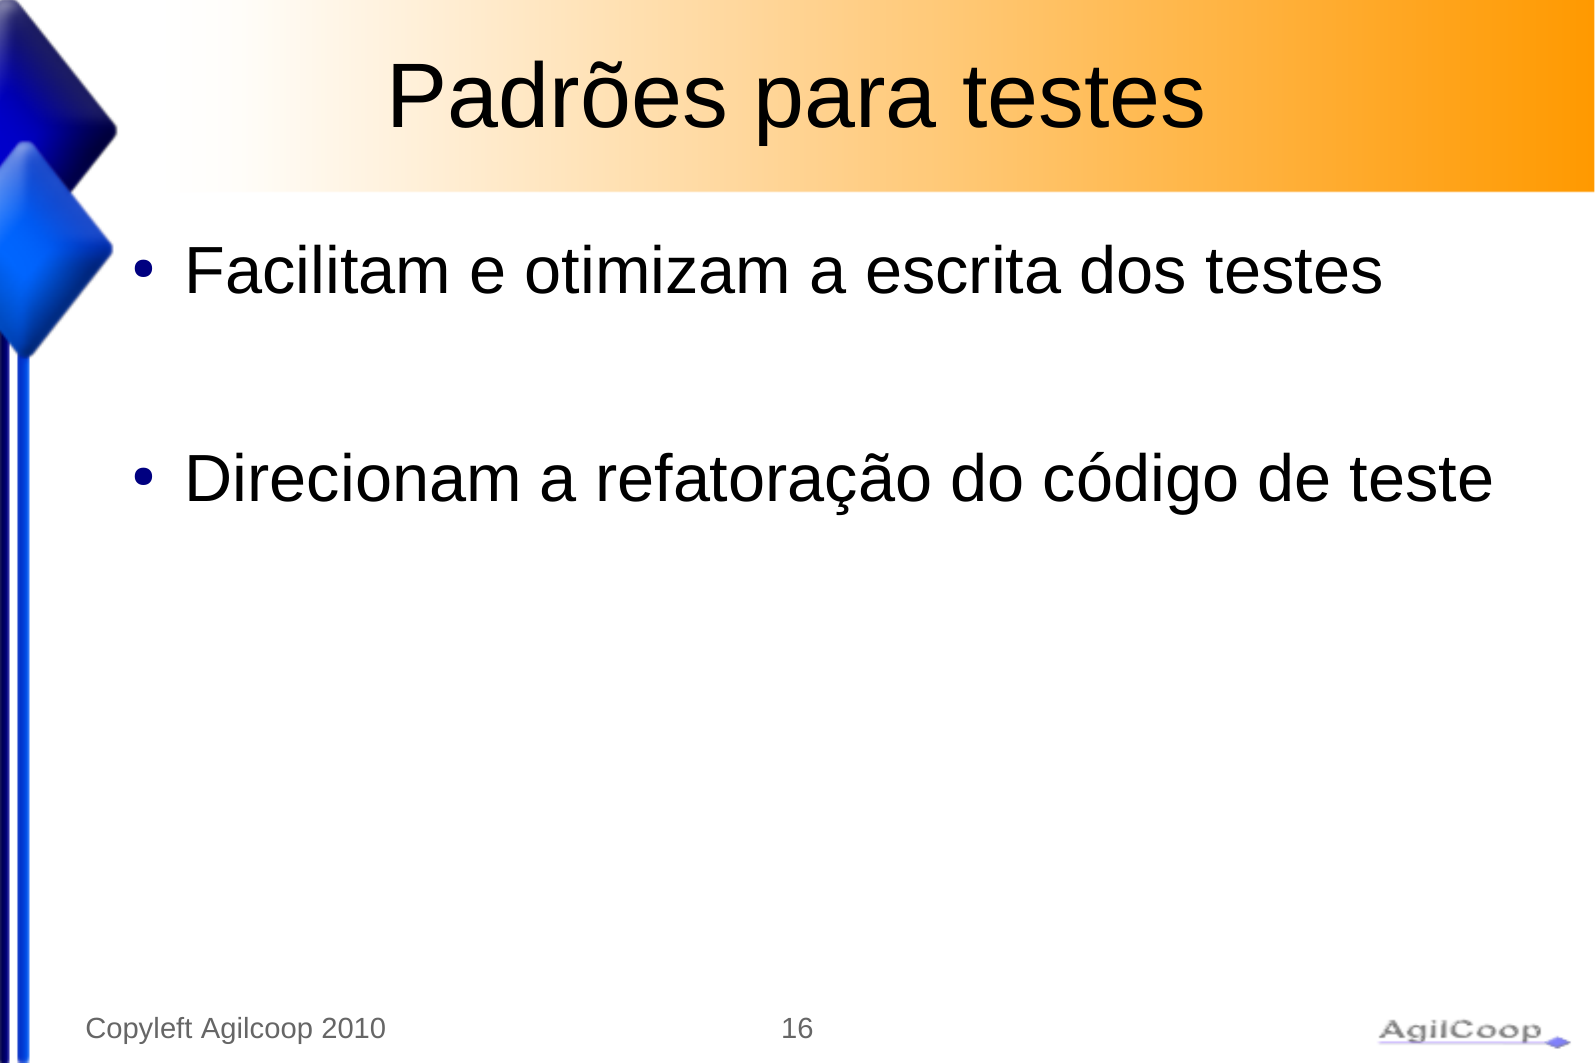

# Padrões para testes
Facilitam e otimizam a escrita dos testes
Direcionam a refatoração do código de teste
Copyleft Agilcoop 2010
16